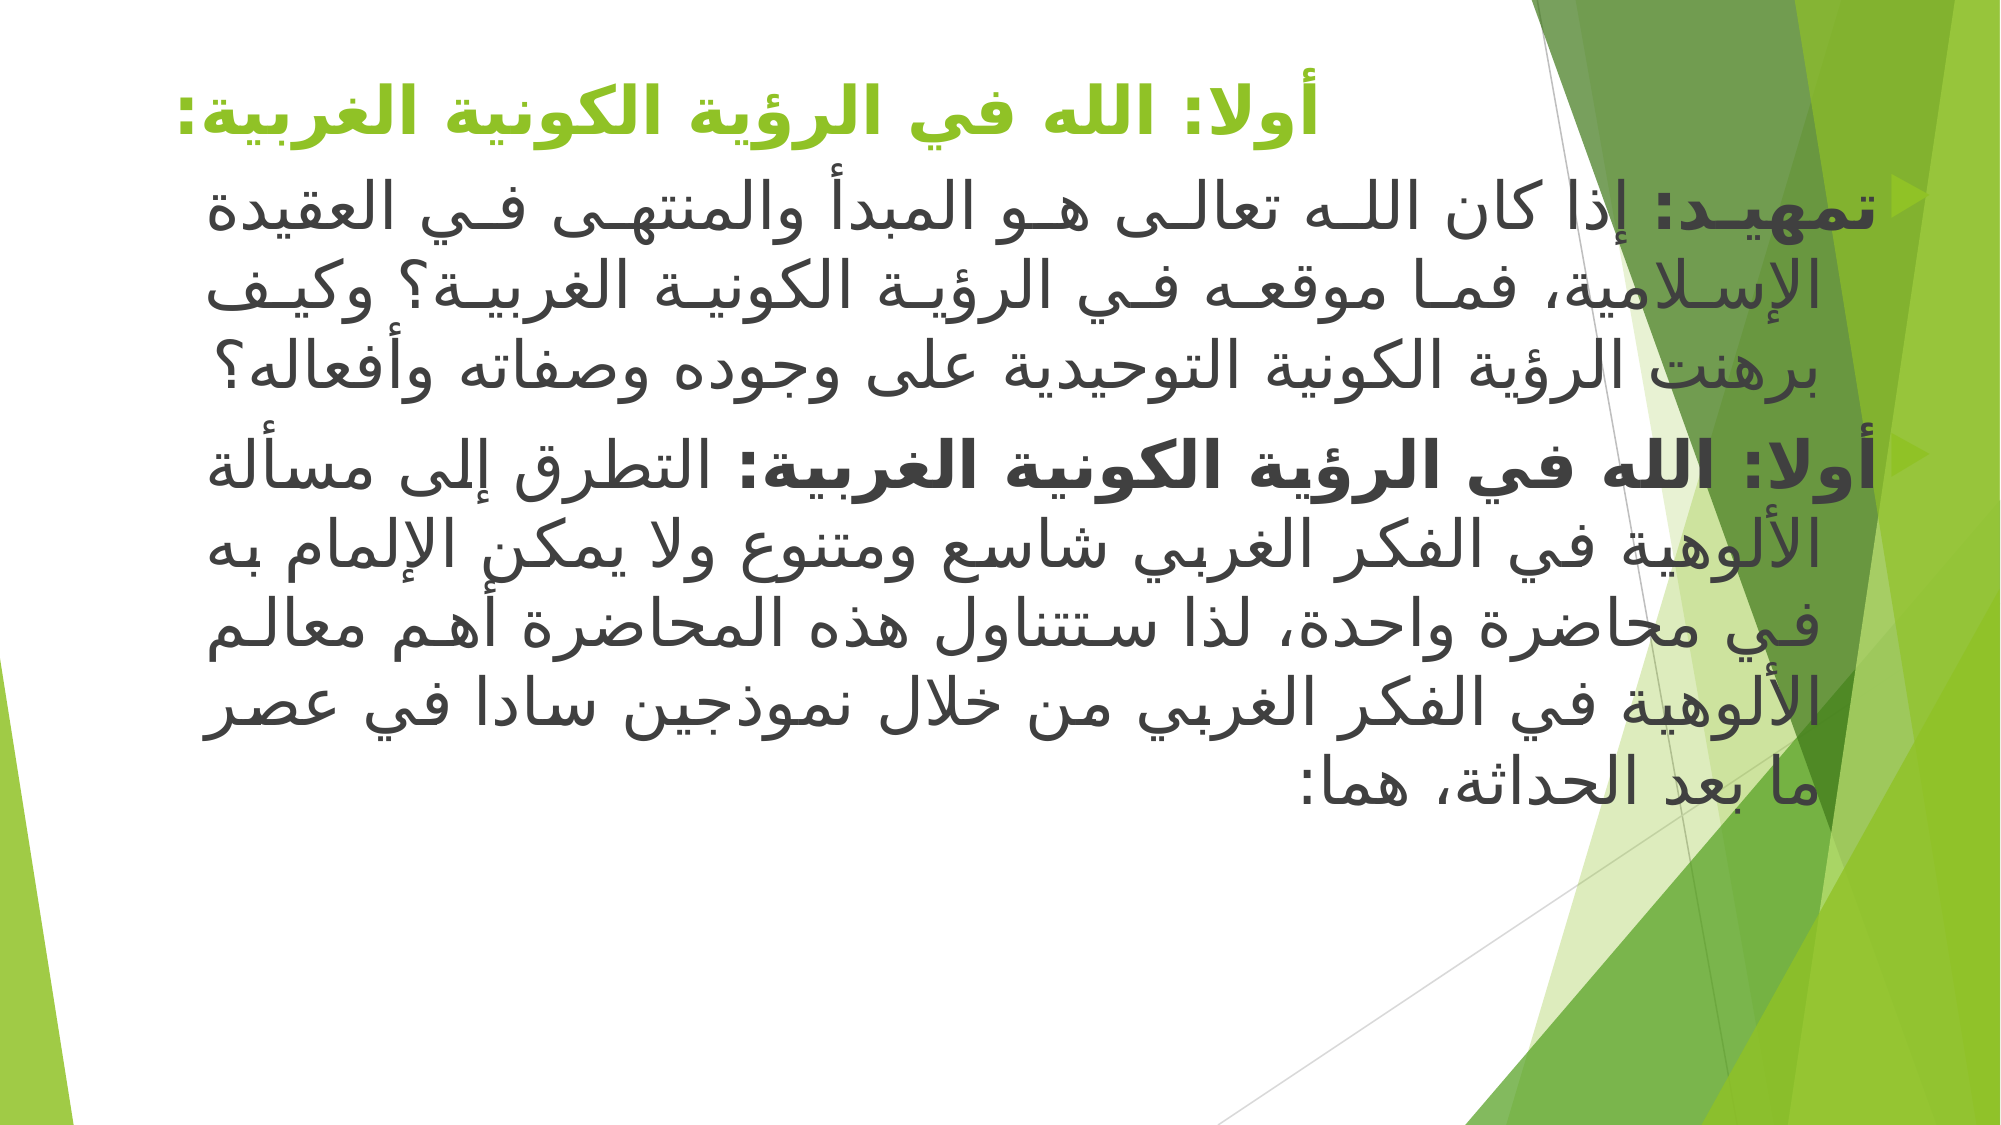

# أولا: الله في الرؤية الكونية الغربية:
تمهيد: إذا كان الله تعالى هو المبدأ والمنتهى في العقيدة الإسلامية، فما موقعه في الرؤية الكونية الغربية؟ وكيف برهنت الرؤية الكونية التوحيدية على وجوده وصفاته وأفعاله؟
أولا: الله في الرؤية الكونية الغربية: التطرق إلى مسألة الألوهية في الفكر الغربي شاسع ومتنوع ولا يمكن الإلمام به في محاضرة واحدة، لذا ستتناول هذه المحاضرة أهم معالم الألوهية في الفكر الغربي من خلال نموذجين سادا في عصر ما بعد الحداثة، هما: